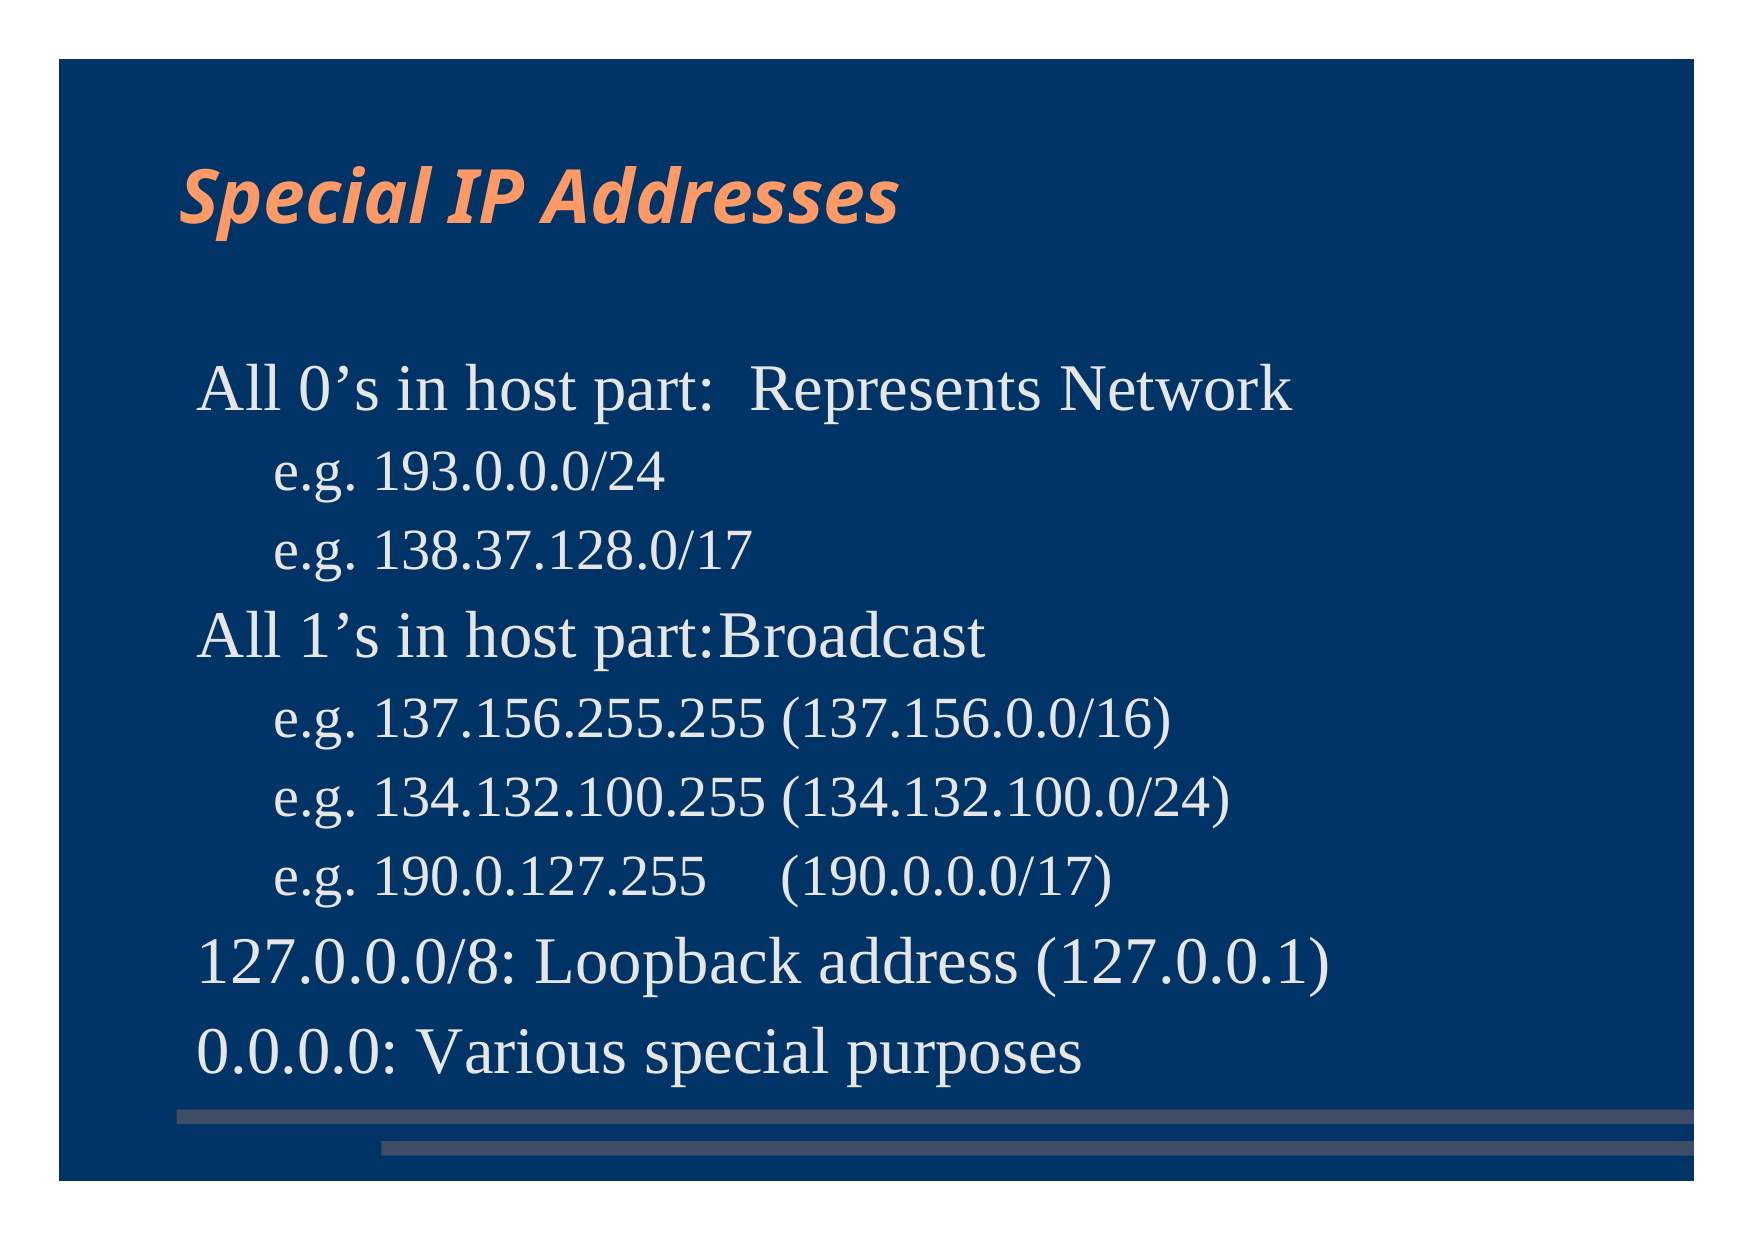

# Special IP Addresses
All 0’s in host part: Represents Network
e.g. 193.0.0.0/24
e.g. 138.37.128.0/17
All 1’s in host part:	Broadcast
e.g. 137.156.255.255 (137.156.0.0/16)
e.g. 134.132.100.255 (134.132.100.0/24)
e.g. 190.0.127.255 (190.0.0.0/17)
127.0.0.0/8: Loopback address (127.0.0.1)
0.0.0.0: Various special purposes